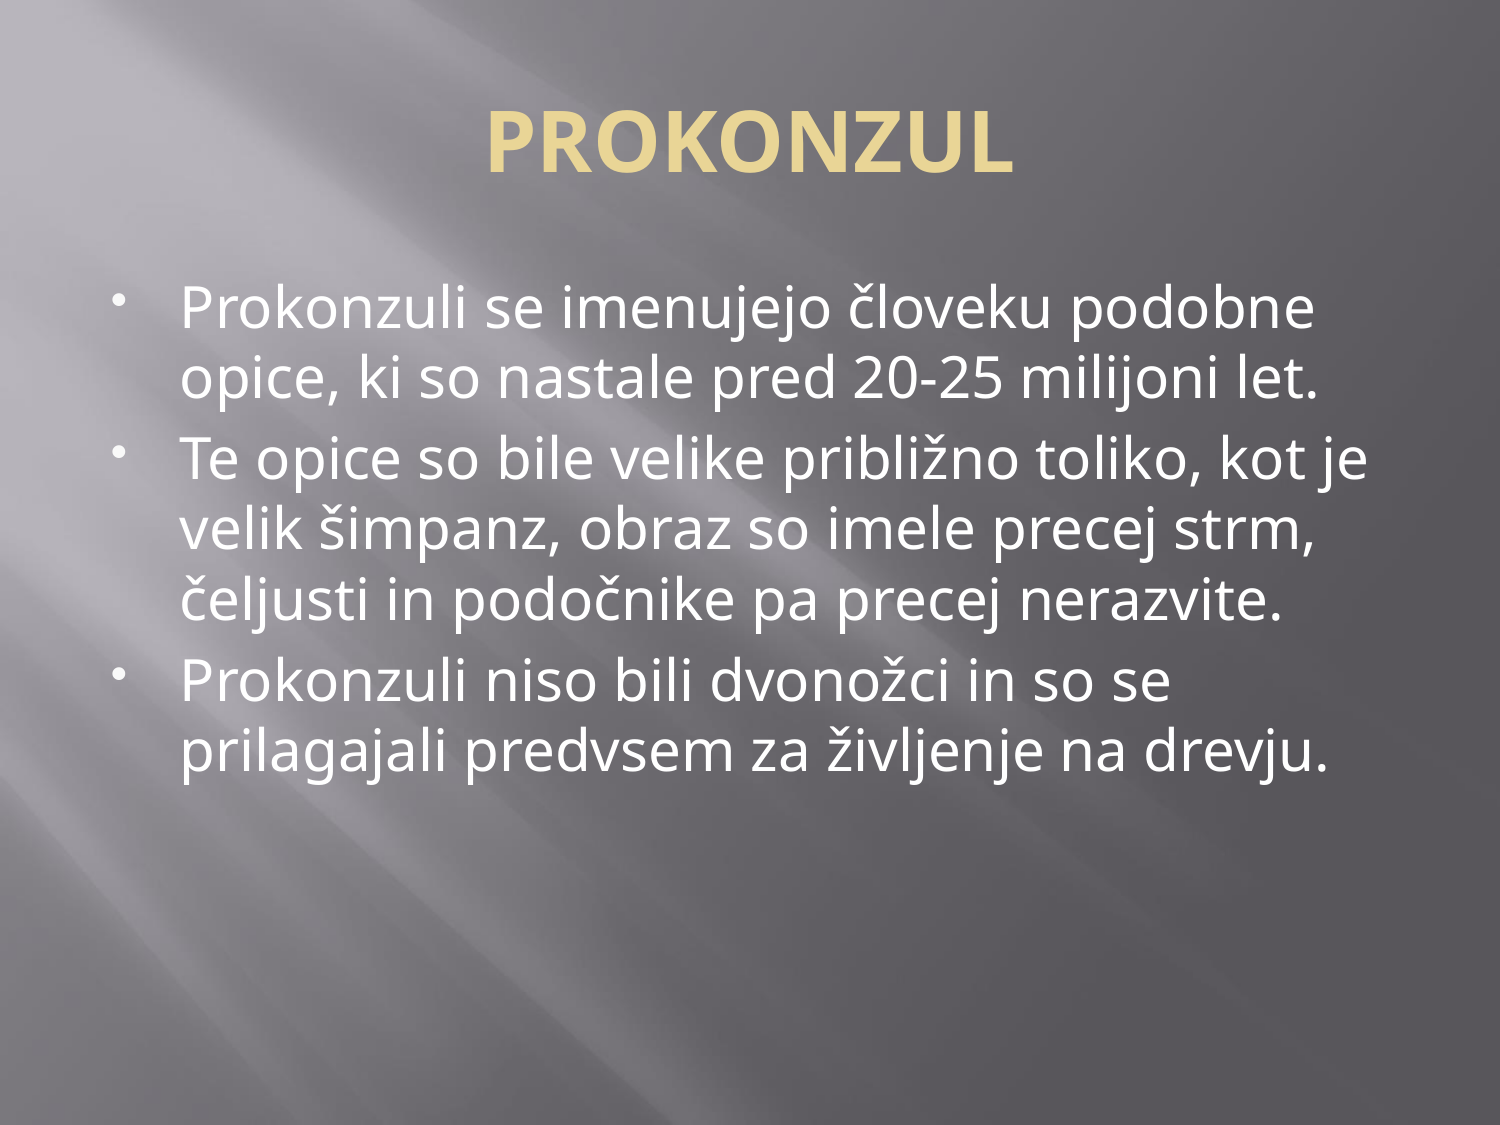

# PROKONZUL
Prokonzuli se imenujejo človeku podobne opice, ki so nastale pred 20-25 milijoni let.
Te opice so bile velike približno toliko, kot je velik šimpanz, obraz so imele precej strm, čeljusti in podočnike pa precej nerazvite.
Prokonzuli niso bili dvonožci in so se prilagajali predvsem za življenje na drevju.